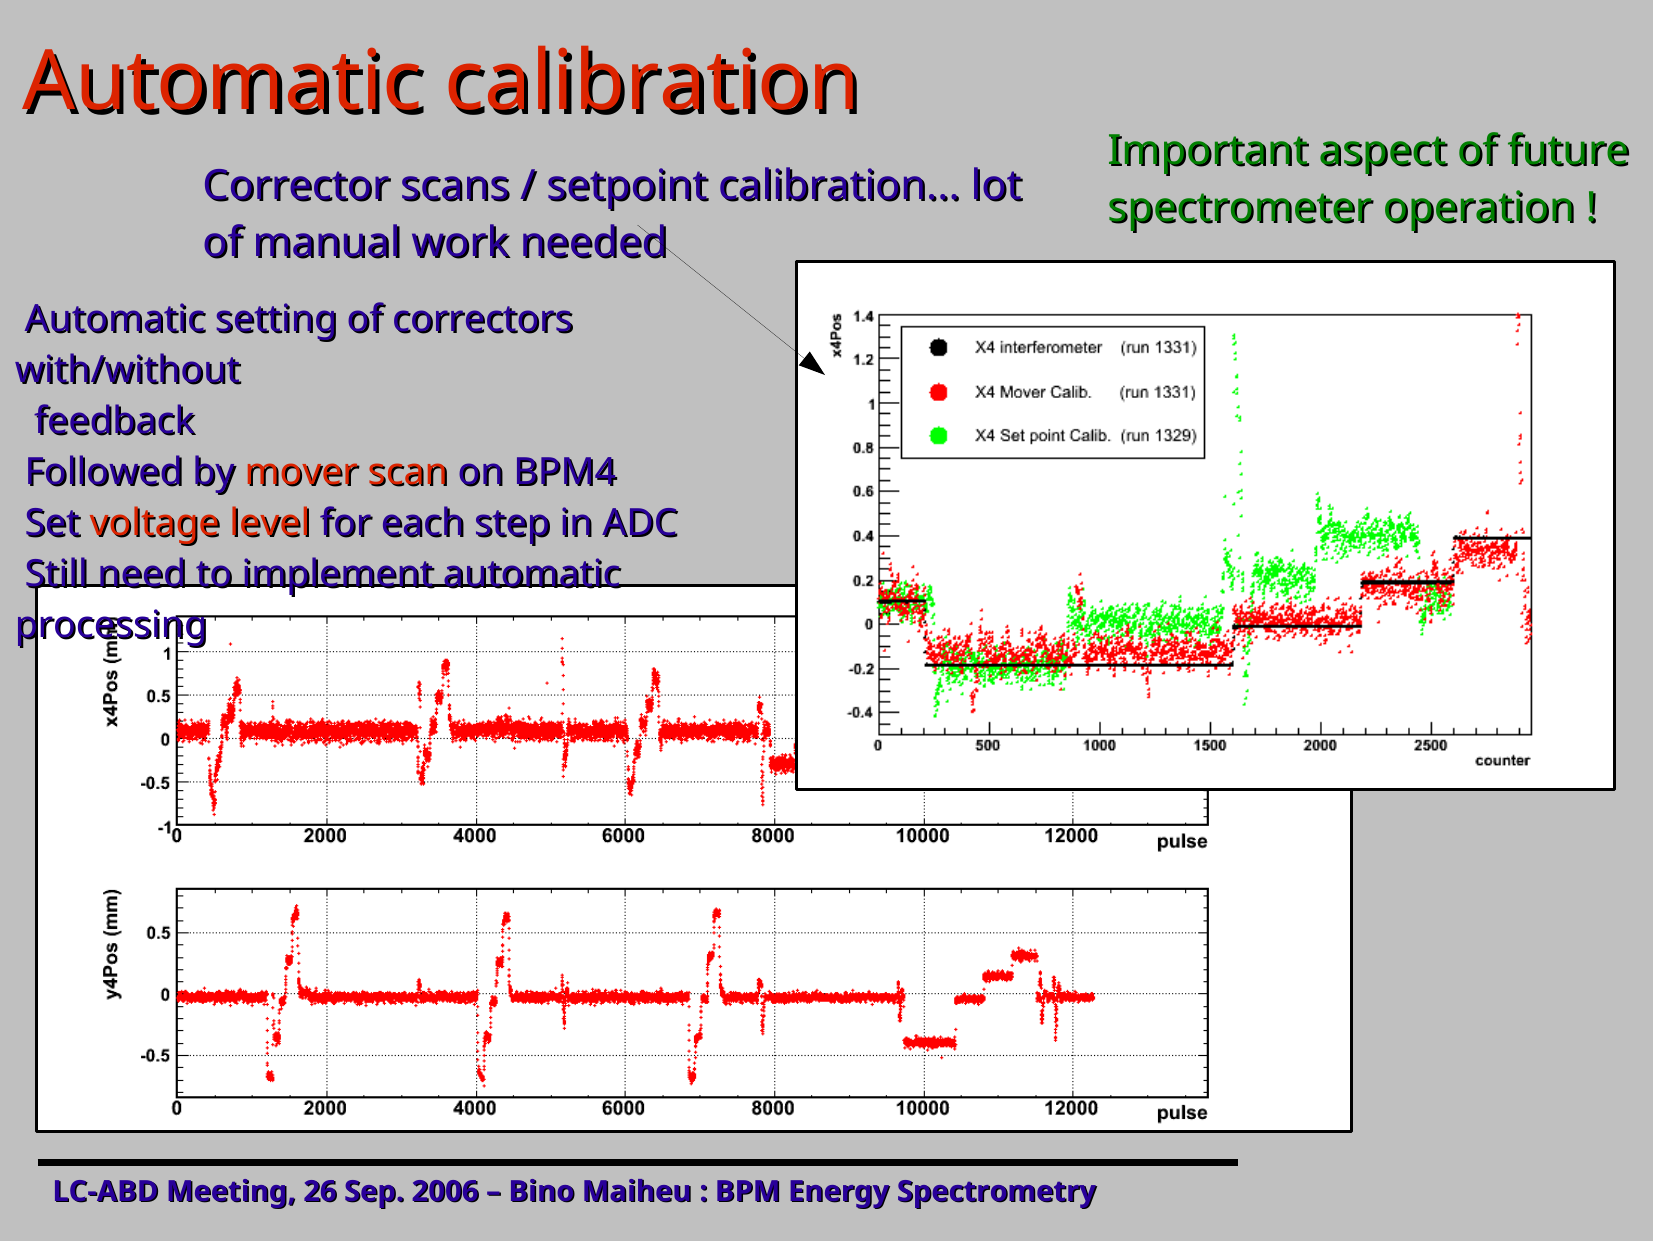

# Automatic calibration
Important aspect of future
spectrometer operation !
Corrector scans / setpoint calibration... lot of manual work needed
 Automatic setting of correctors with/without
 feedback
 Followed by mover scan on BPM4
 Set voltage level for each step in ADC
 Still need to implement automatic processing
LC-ABD Meeting, 26 Sep. 2006 – Bino Maiheu : BPM Energy Spectrometry